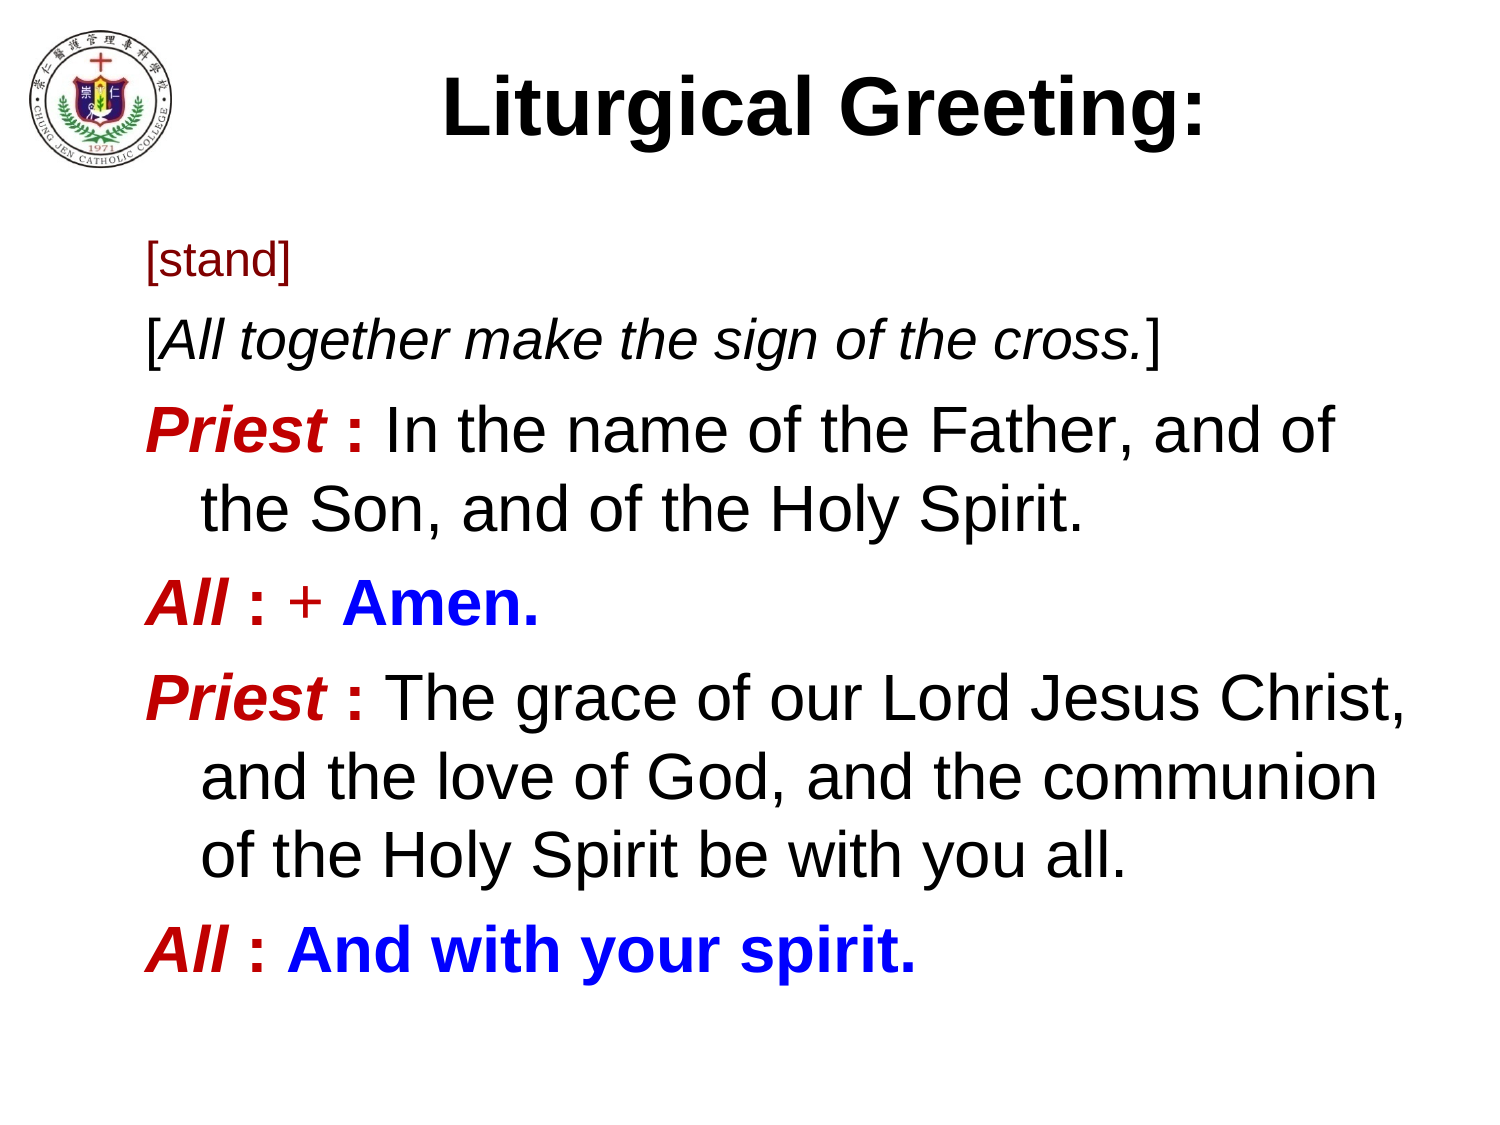

# Liturgical Greeting:
[stand]
[All together make the sign of the cross.]
Priest : In the name of the Father, and of the Son, and of the Holy Spirit.
All : + Amen.
Priest : The grace of our Lord Jesus Christ,
and the love of God, and the communion of the Holy Spirit be with you all.
All : And with your spirit.